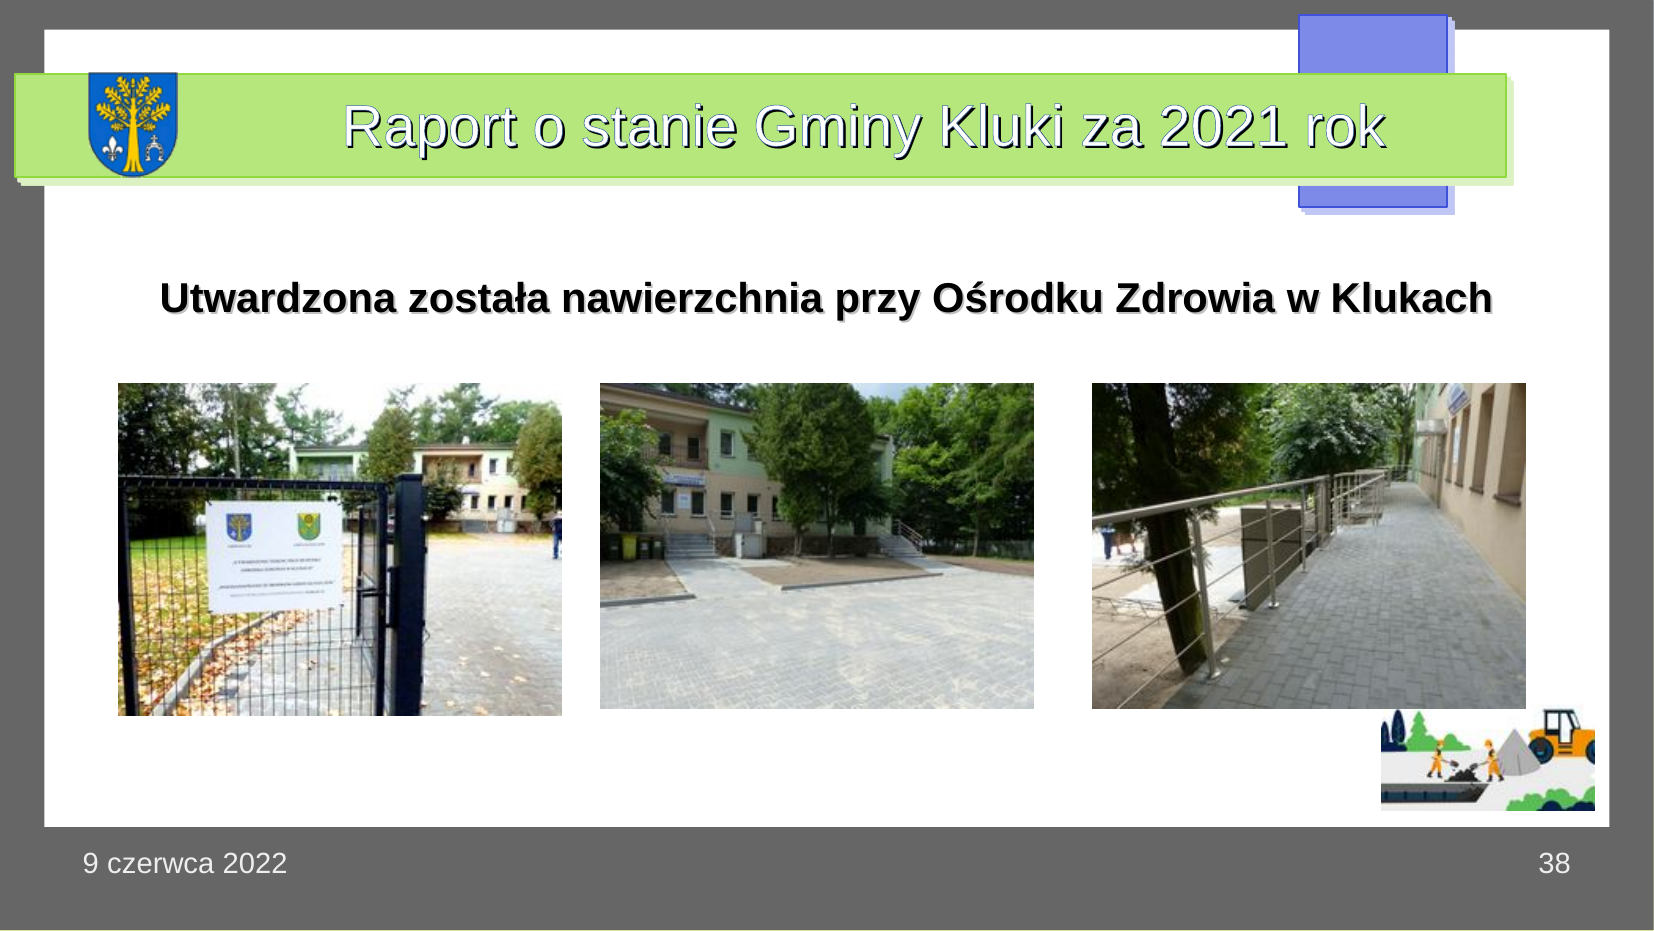

# Raport o stanie Gminy Kluki za 2021 rok
Utwardzona została nawierzchnia przy Ośrodku Zdrowia w Klukach
9 czerwca 2022
38